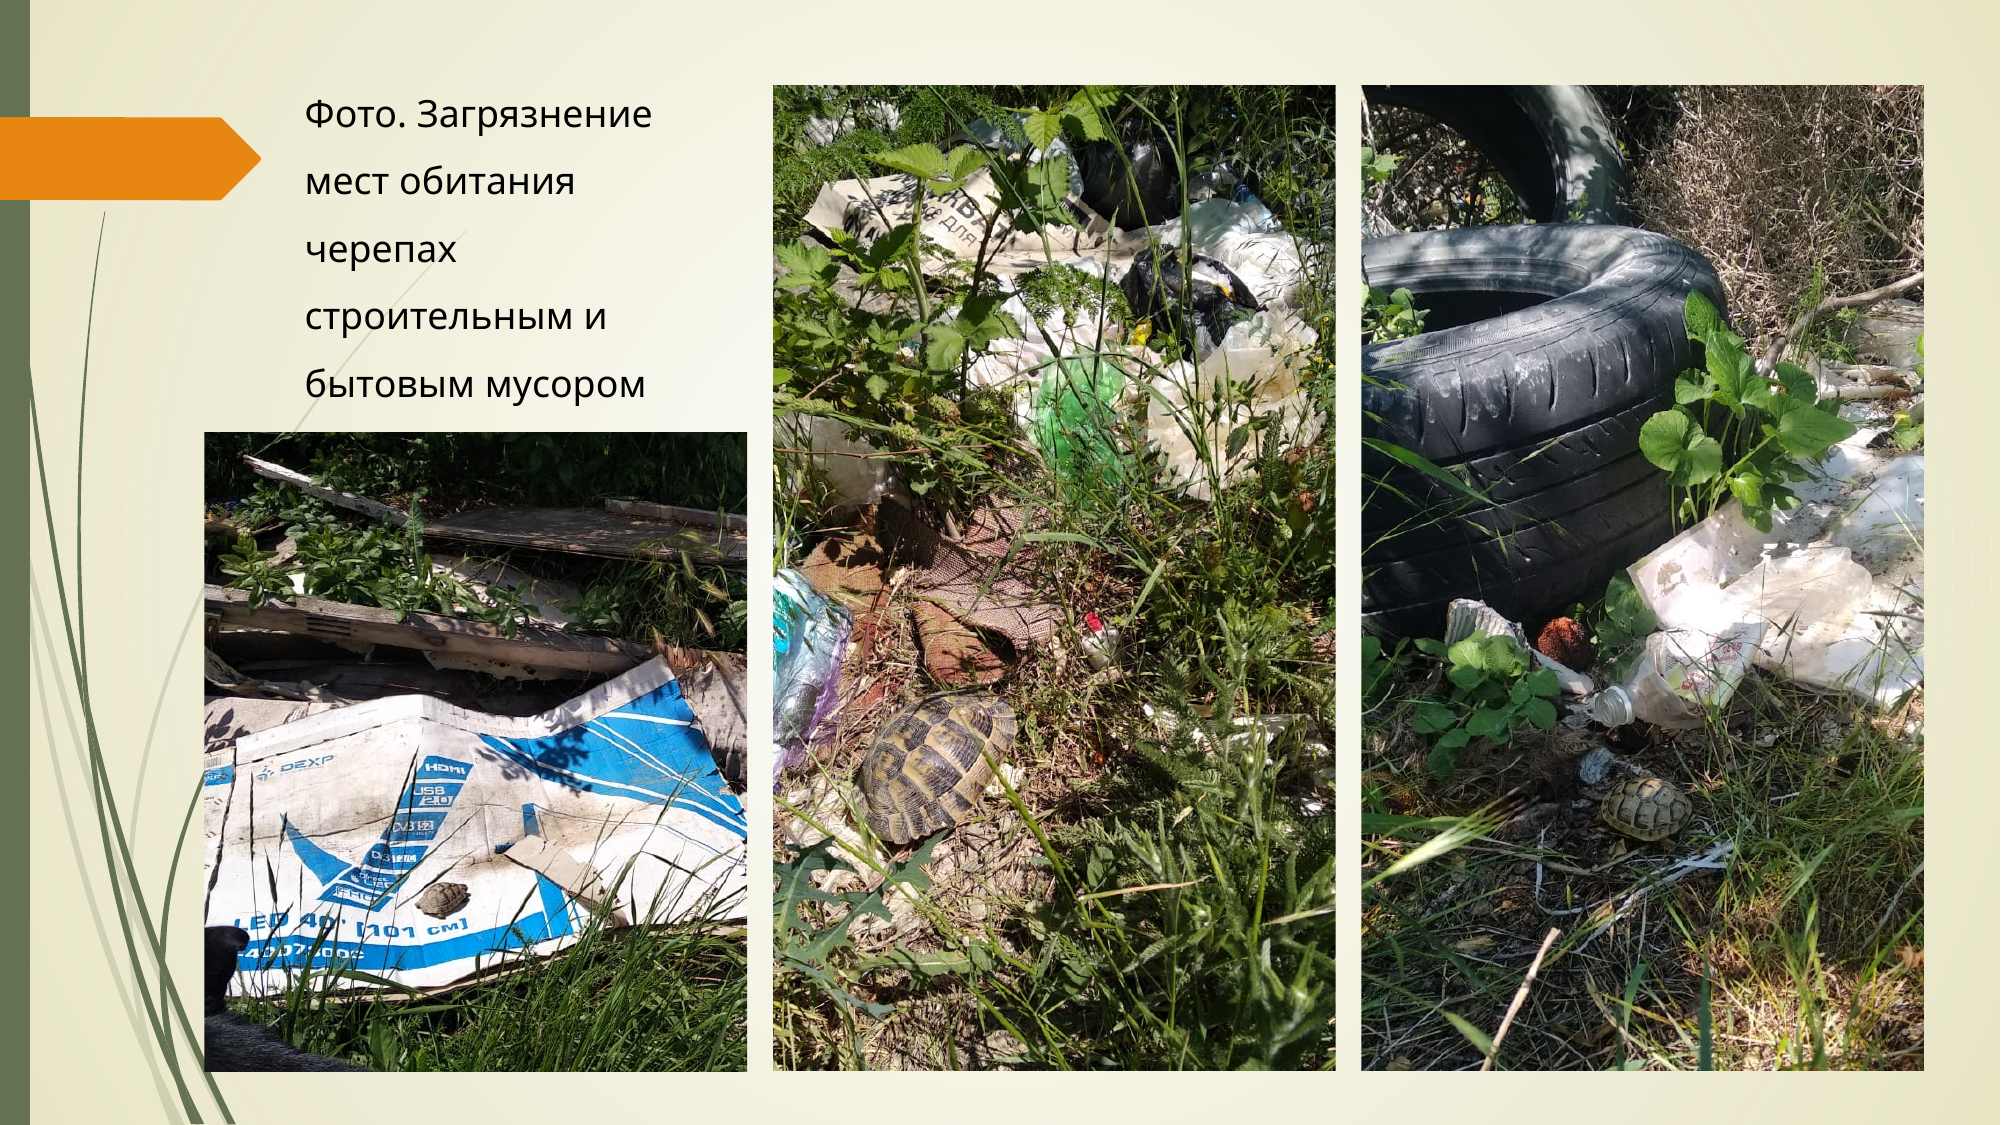

Фото. Загрязнение мест обитания черепах строительным и бытовым мусором